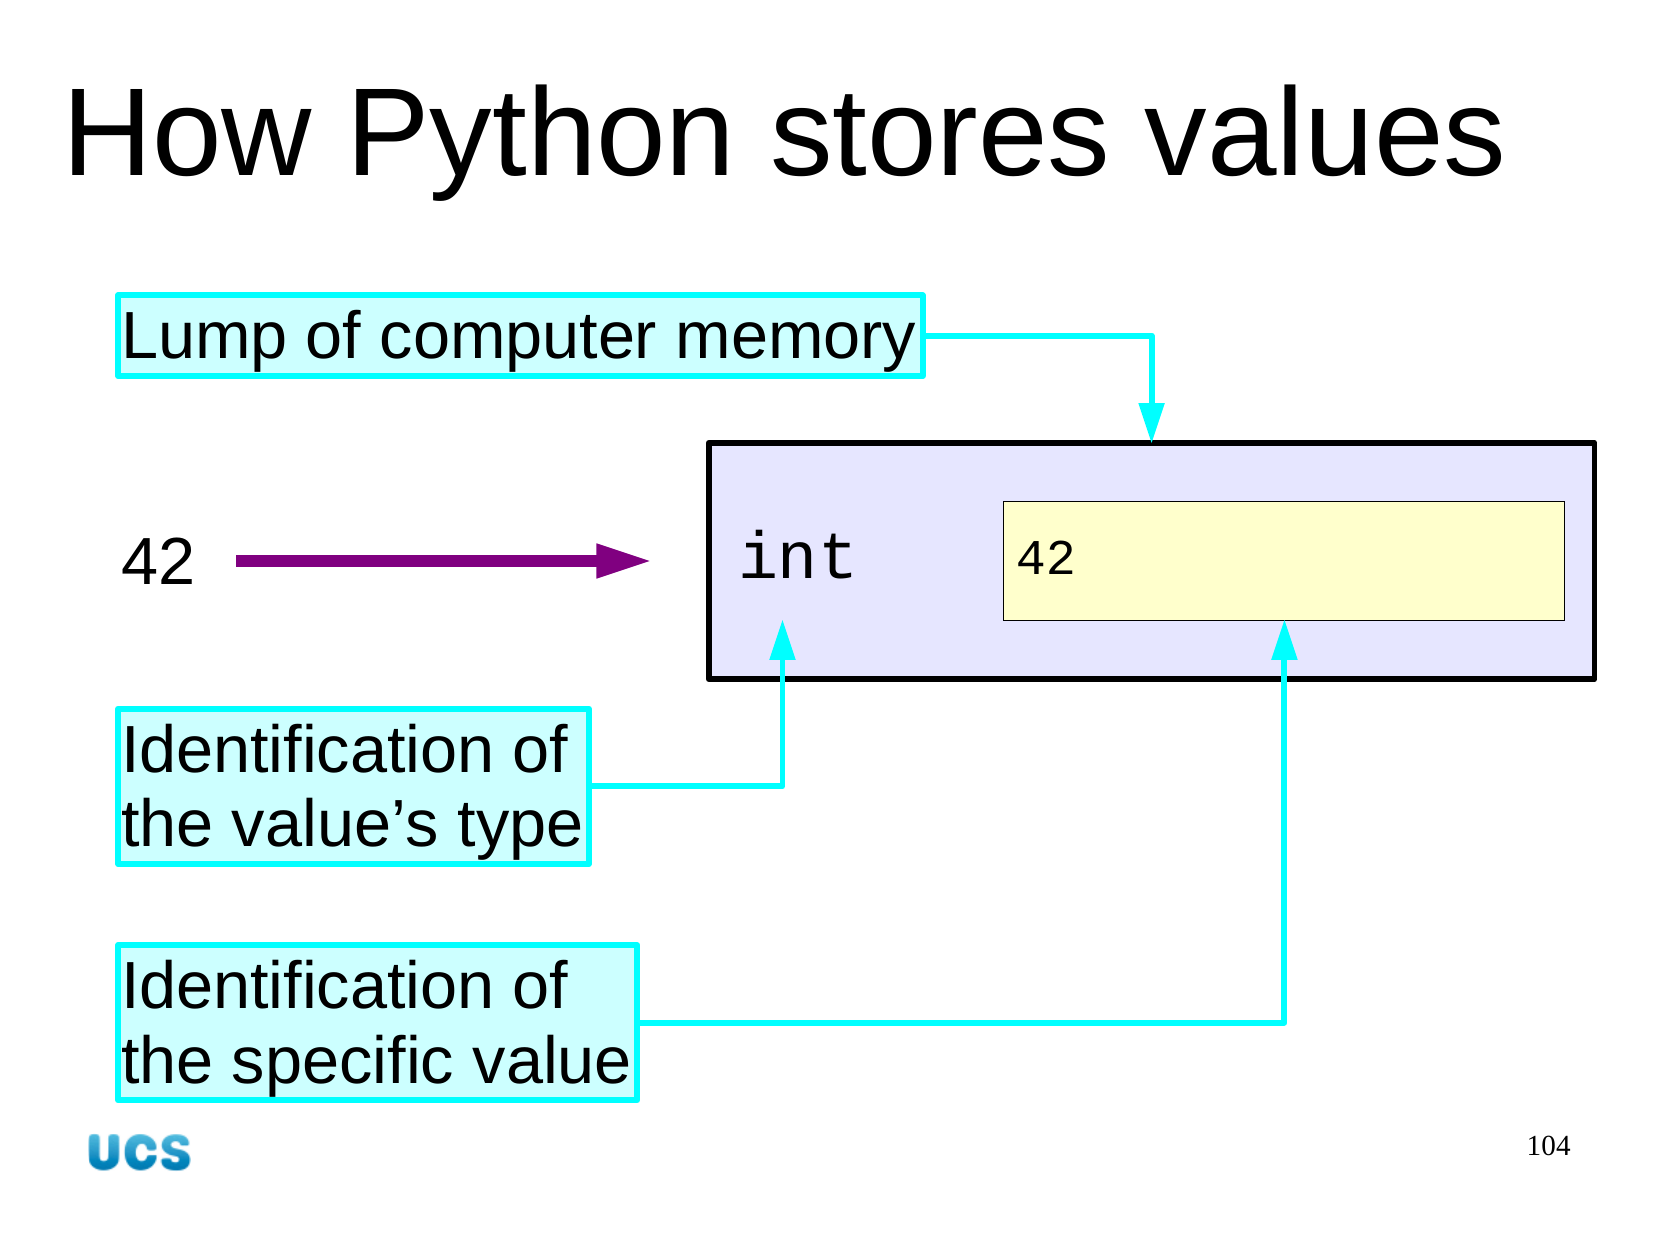

How Python stores values
Lump of computer memory
int
42
42
Identification of
the value’s type
Identification of
the specific value
104